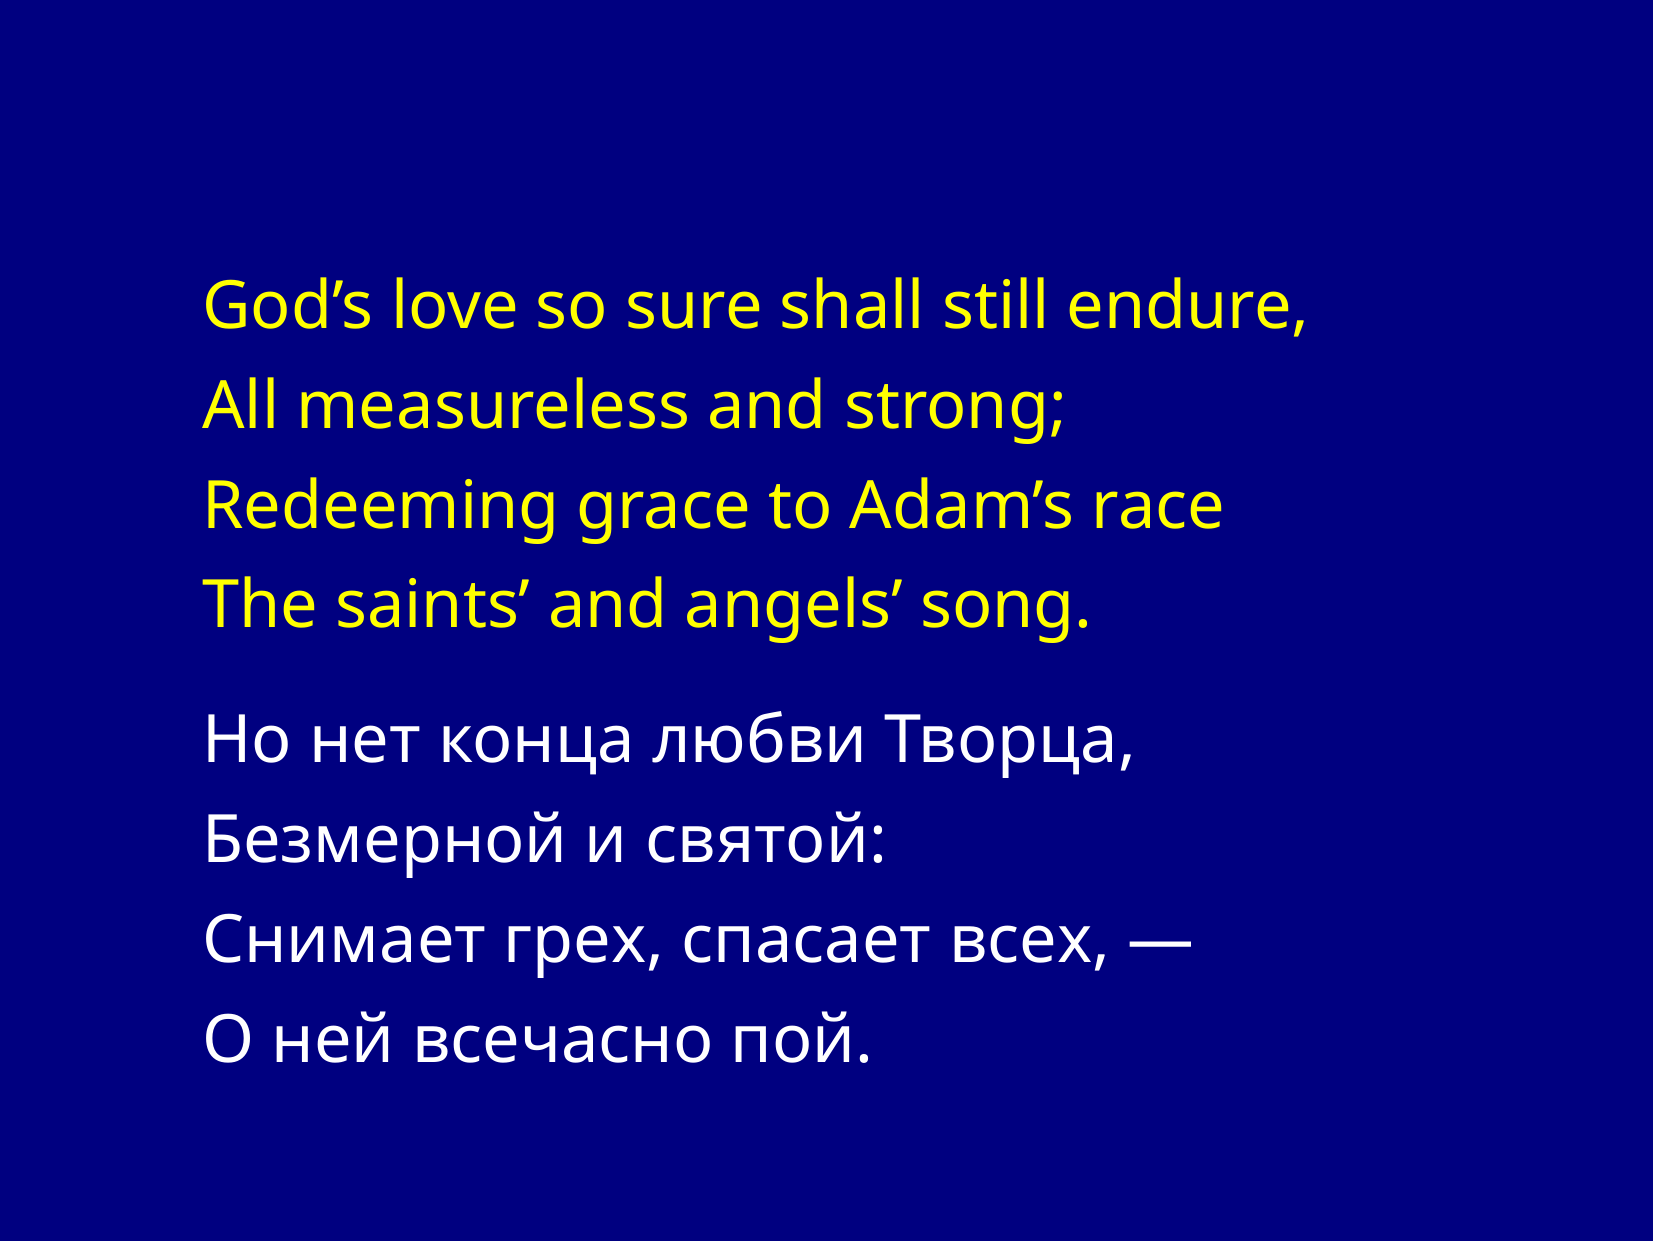

God’s love so sure shall still endure,
	All measureless and strong;
	Redeeming grace to Adam’s race
	The saints’ and angels’ song.
	Но нет конца любви Творца,
	Безмерной и святой:
	Снимает грех, спасает всех, —
	О ней всечасно пой.